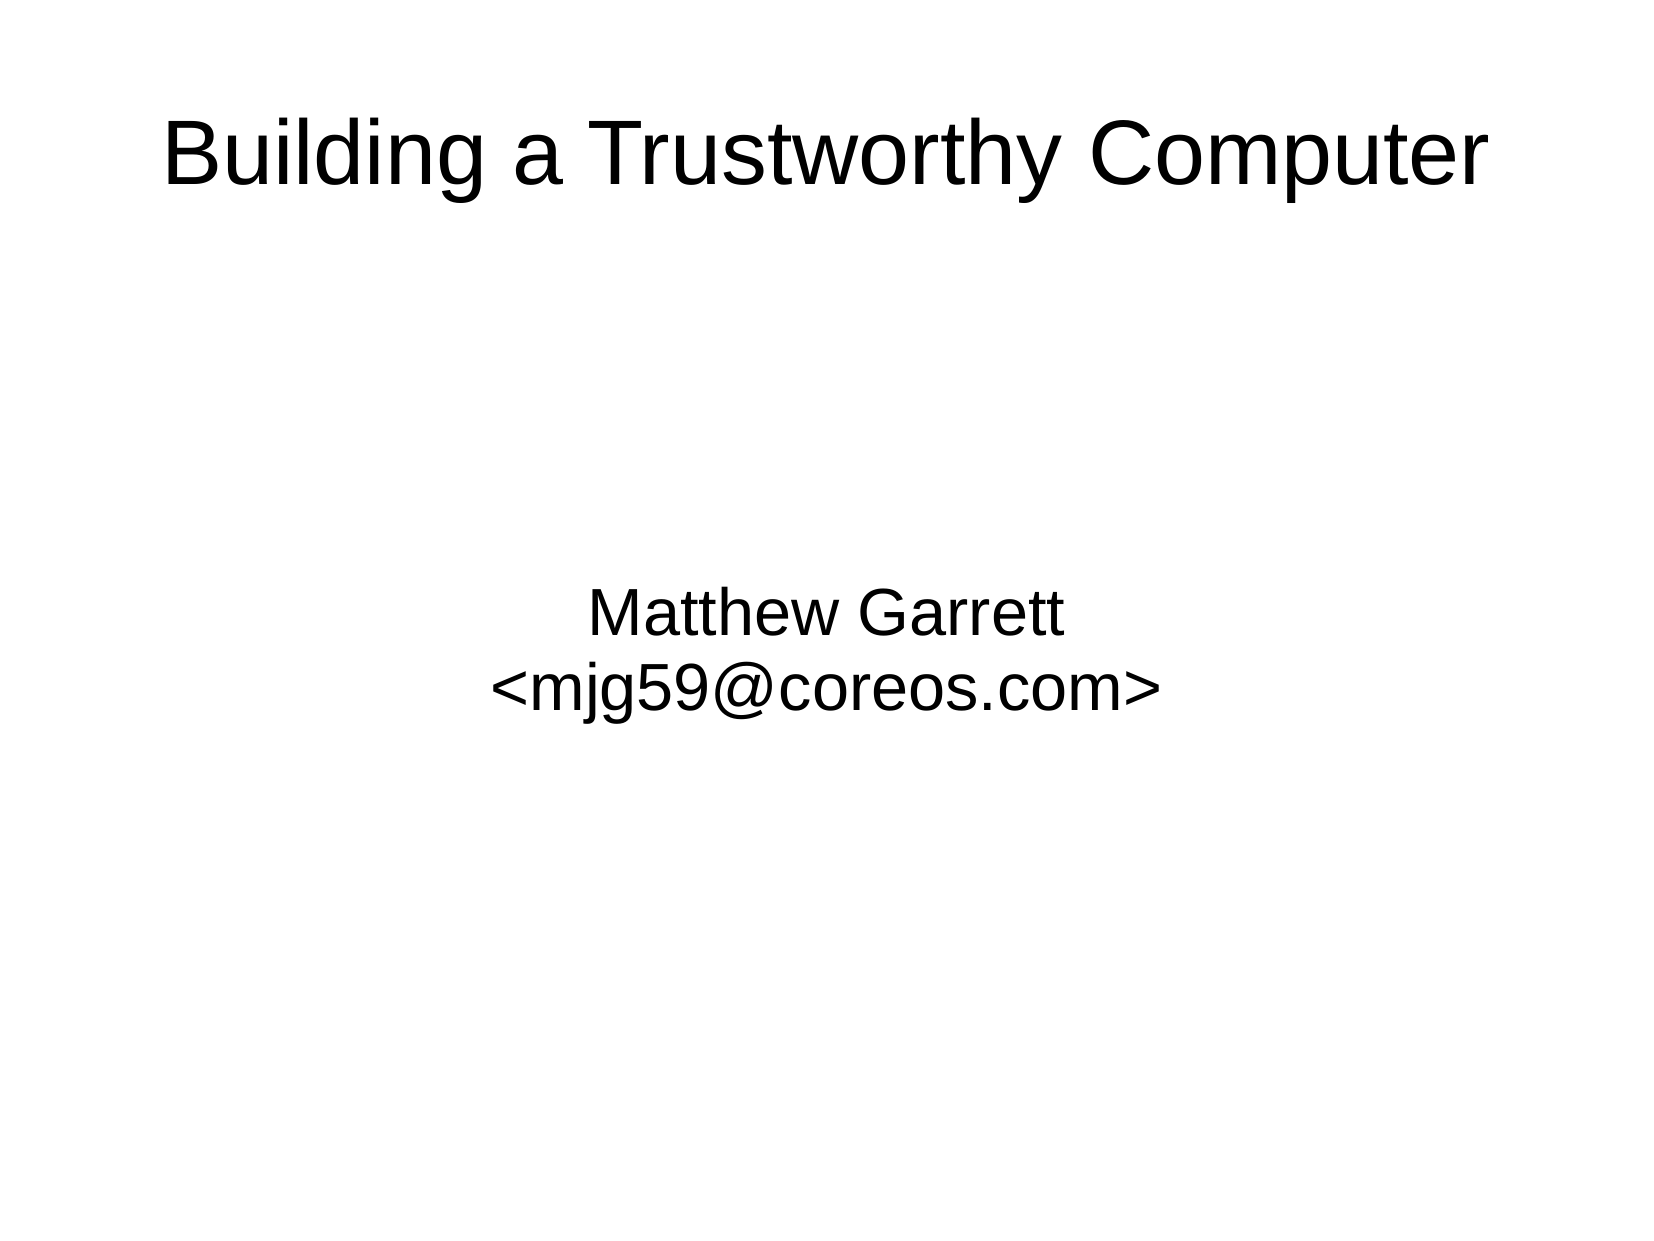

# Building a Trustworthy Computer
Matthew Garrett
<mjg59@coreos.com>